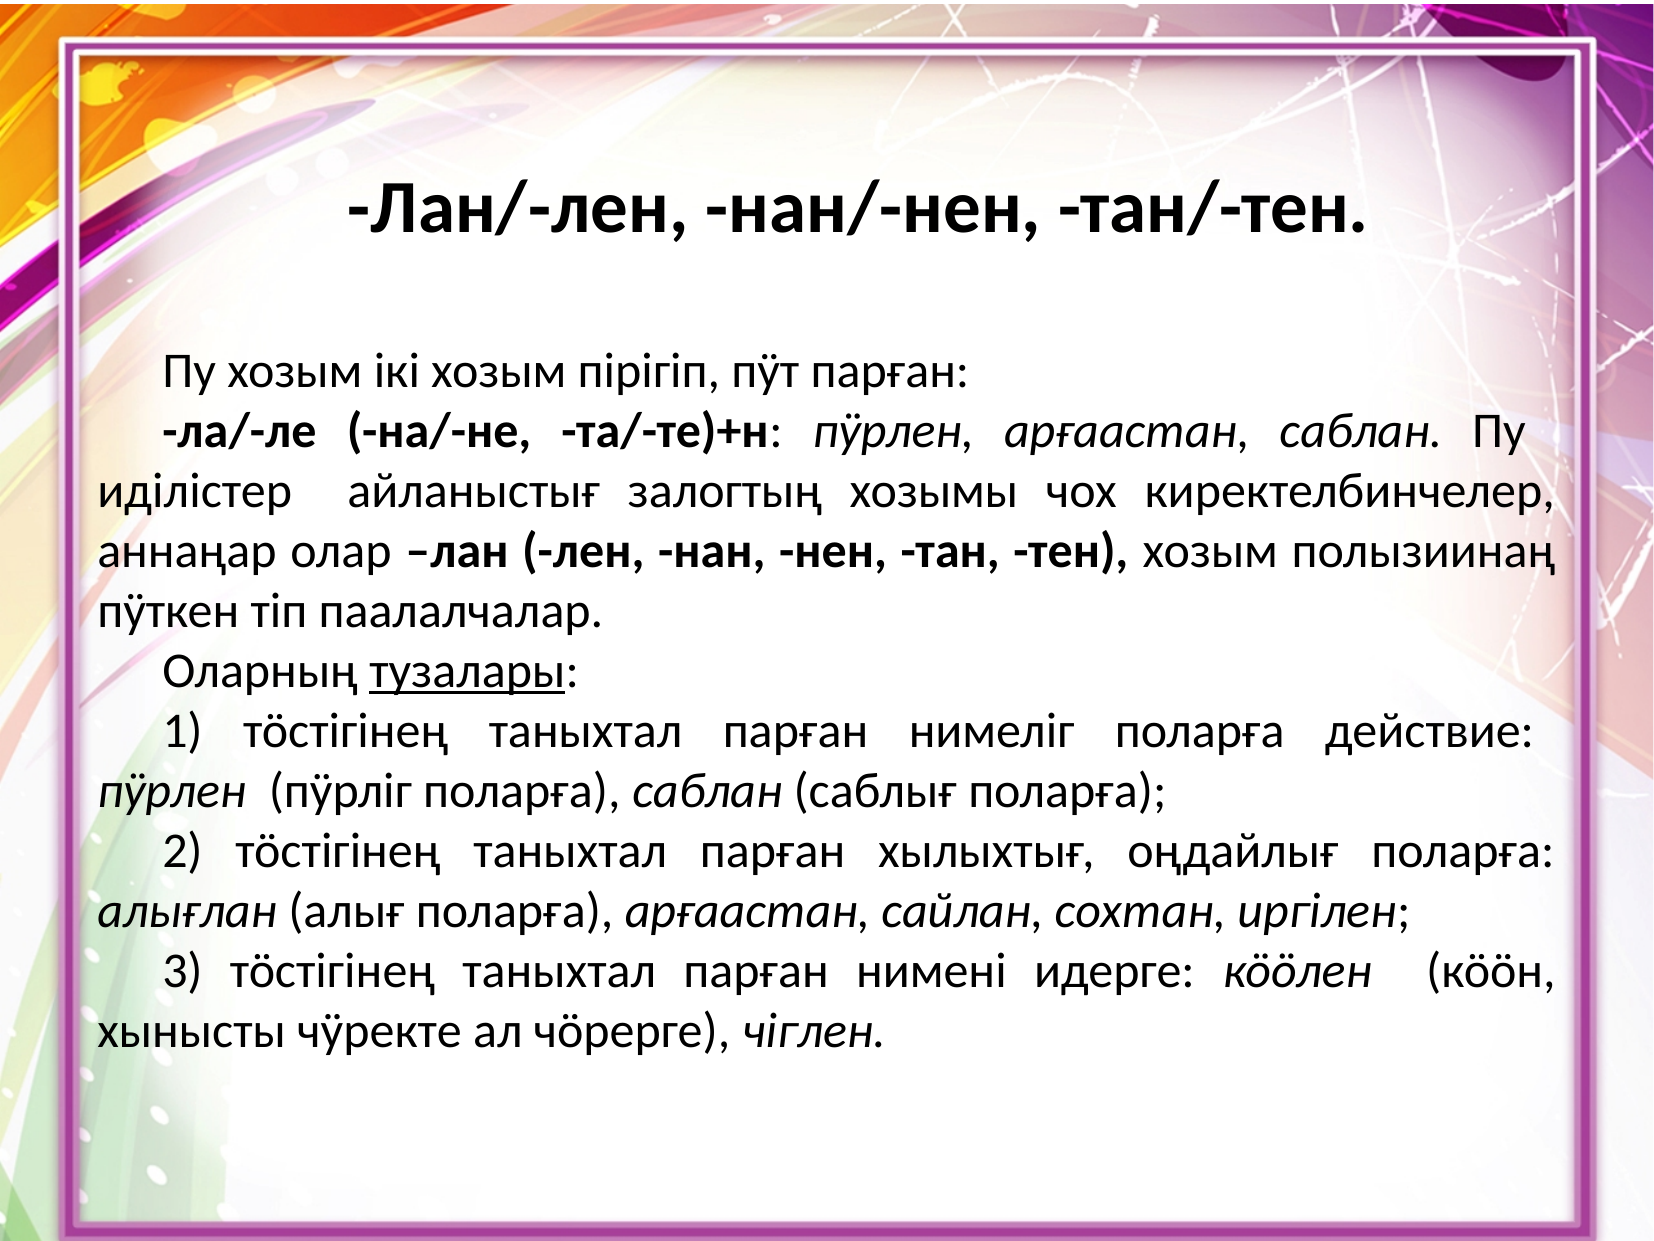

-Лан/-лен, -нан/-нен, -тан/-тен.
Пу хозым iкi хозым пiрiгiп, пӱт парған:
-ла/-ле (-на/-не, -та/-те)+н: пӱрлен, арғаастан, саблан. Пу идiлiстер айланыстығ залогтың хозымы чох киректелбинчелер, аннаңар олар –лан (-лен, -нан, -нен, -тан, -тен), хозым полызиинаң пӱткен тiп паалалчалар.
Оларның тузалары:
1) тӧстiгiнең таныхтал парған нимелiг поларға действие: пӱрлен (пӱрлiг поларға), саблан (саблығ поларға);
2) тӧстiгiнең таныхтал парған хылыхтығ, оңдайлығ поларға: алығлан (алығ поларға), арғаастан, сайлан, сохтан, иргiлен;
3) тӧстiгiнең таныхтал парған нименi идерге: кӧӧлен (кӧӧн, хынысты чӱректе ал чӧрерге), чiглен.